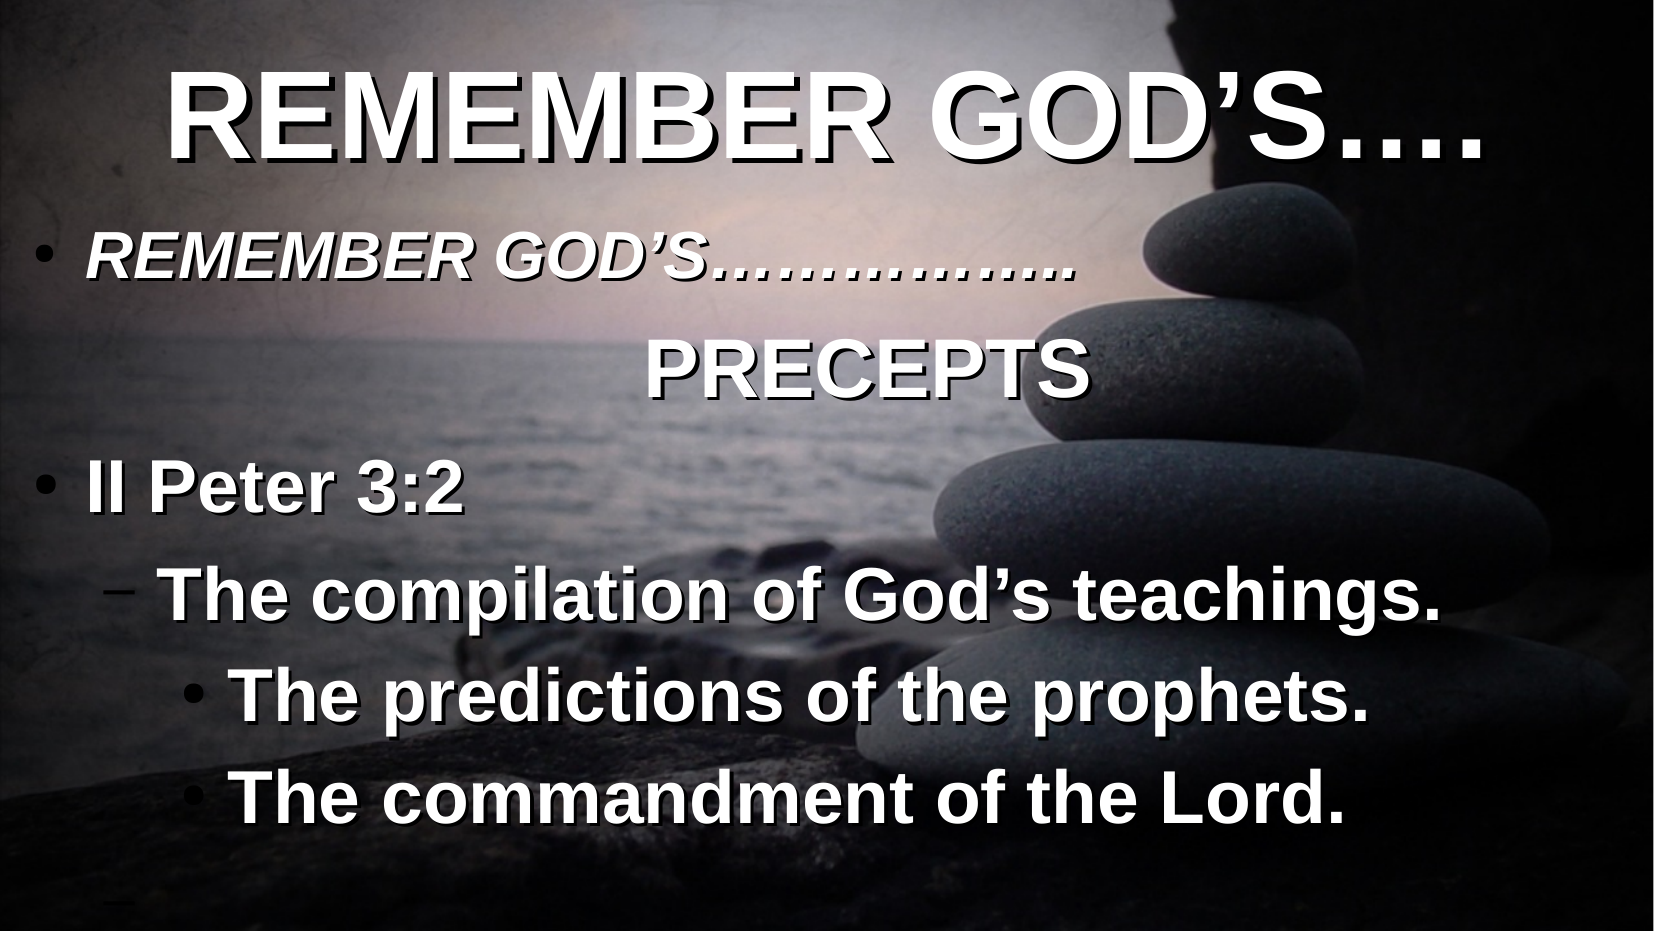

# REMEMBER GOD’S….
REMEMBER GOD’S……………..
PRECEPTS
II Peter 3:2
The compilation of God’s teachings.
The predictions of the prophets.
The commandment of the Lord.